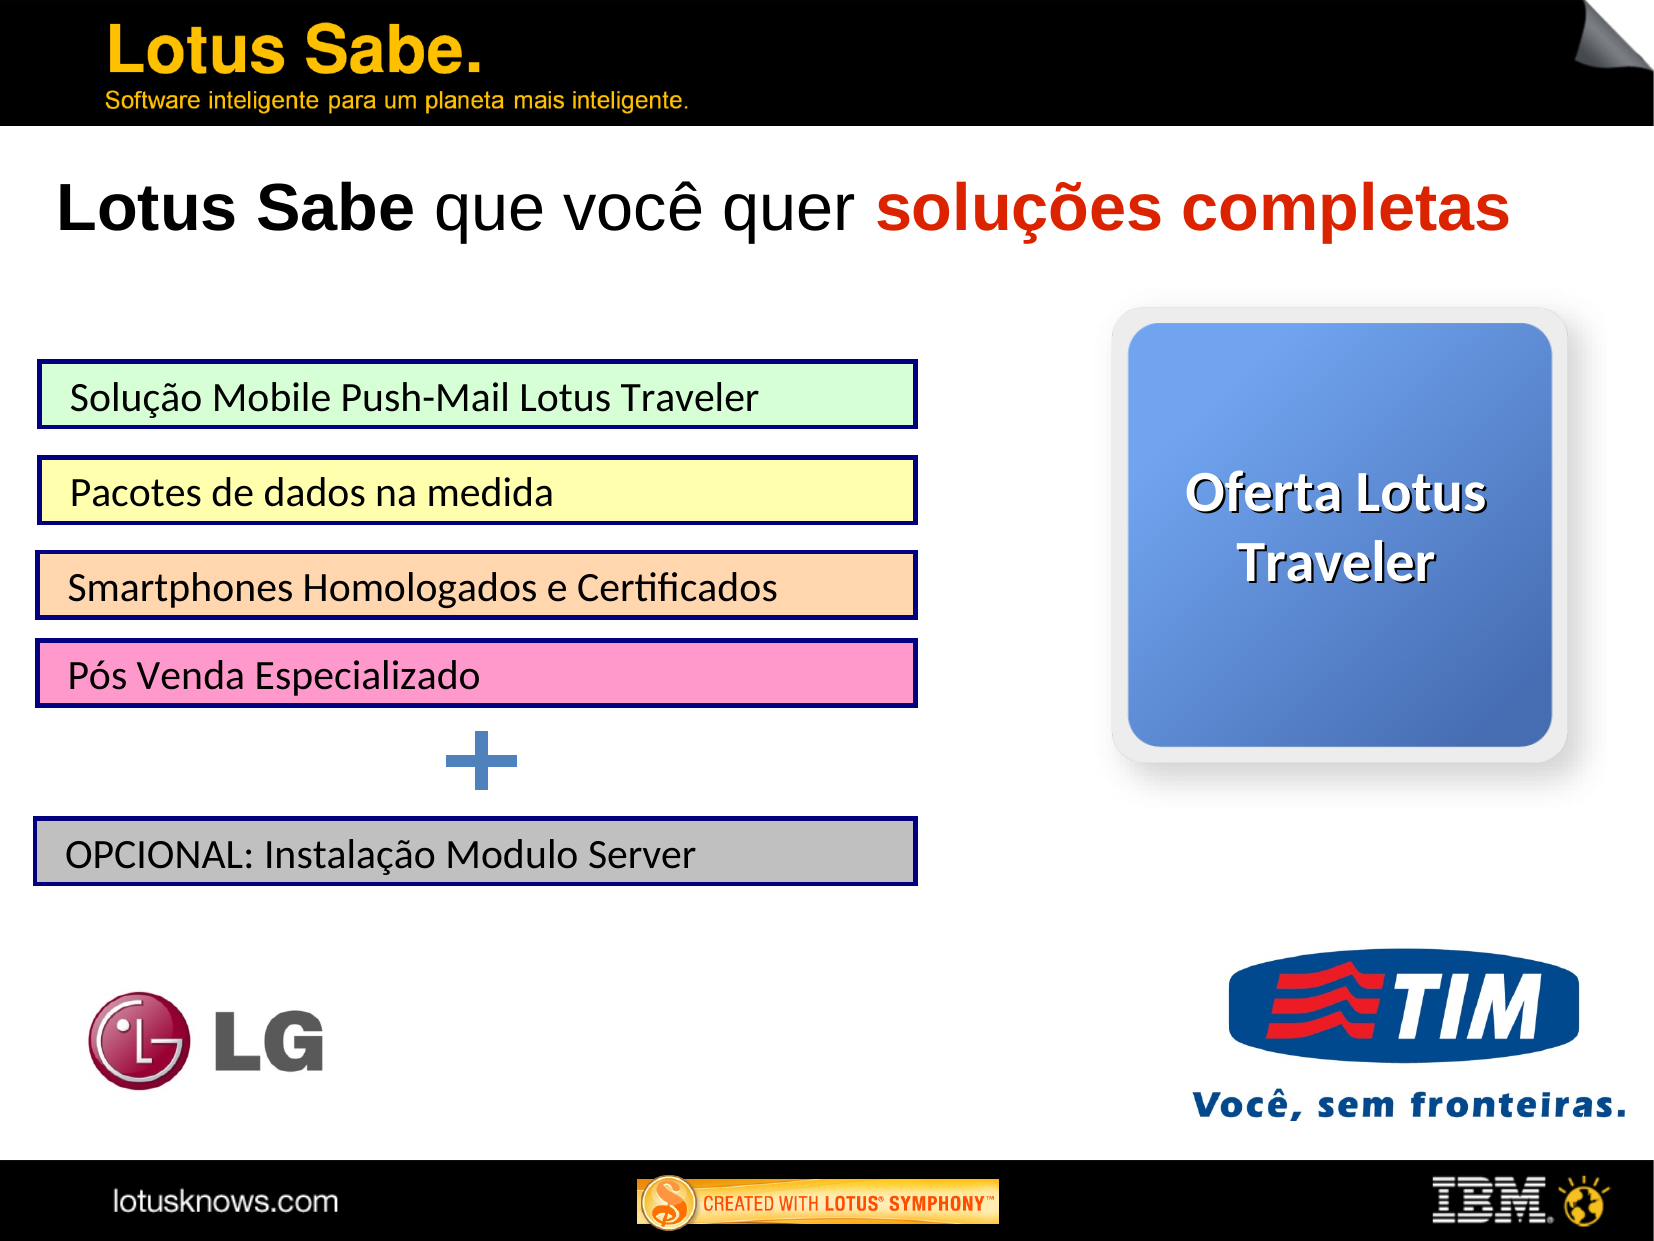

# Lotus Sabe que você quer soluções completas
Oferta Lotus Traveler
Solução Mobile Push-Mail Lotus Traveler
Pacotes de dados na medida
Smartphones Homologados e Certificados
Pós Venda Especializado
OPCIONAL: Instalação Modulo Server